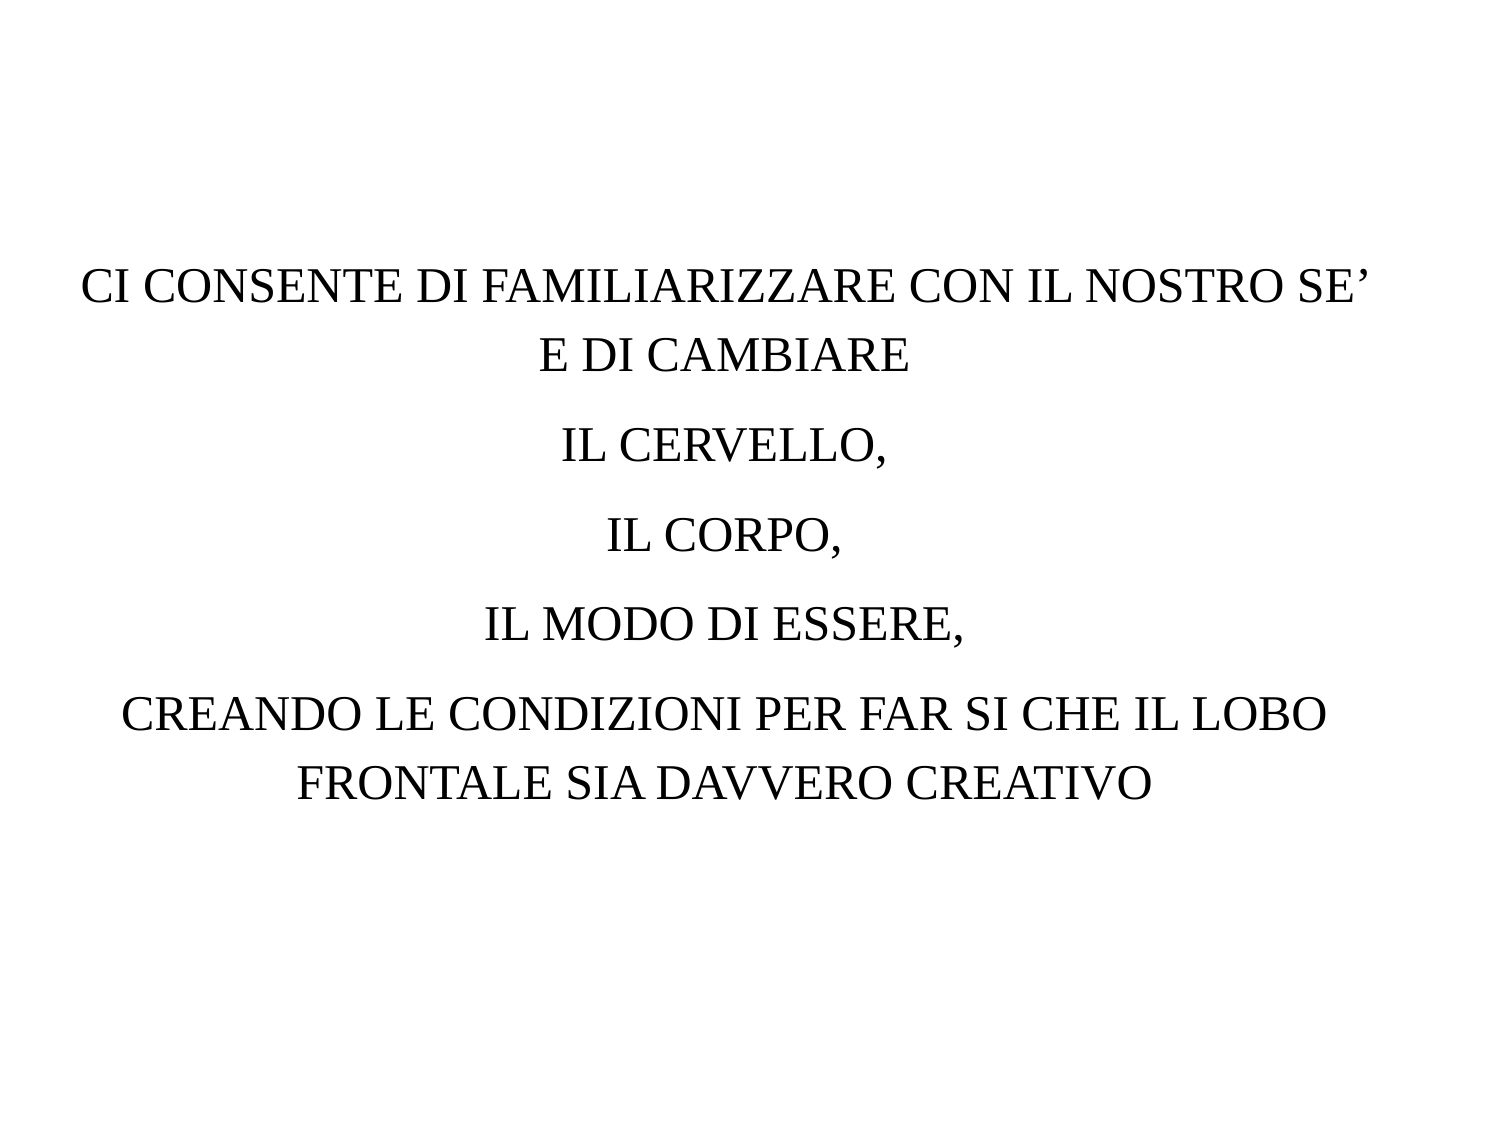

CI CONSENTE DI FAMILIARIZZARE CON IL NOSTRO SE’ E DI CAMBIARE
IL CERVELLO,
IL CORPO,
IL MODO DI ESSERE,
CREANDO LE CONDIZIONI PER FAR SI CHE IL LOBO FRONTALE SIA DAVVERO CREATIVO